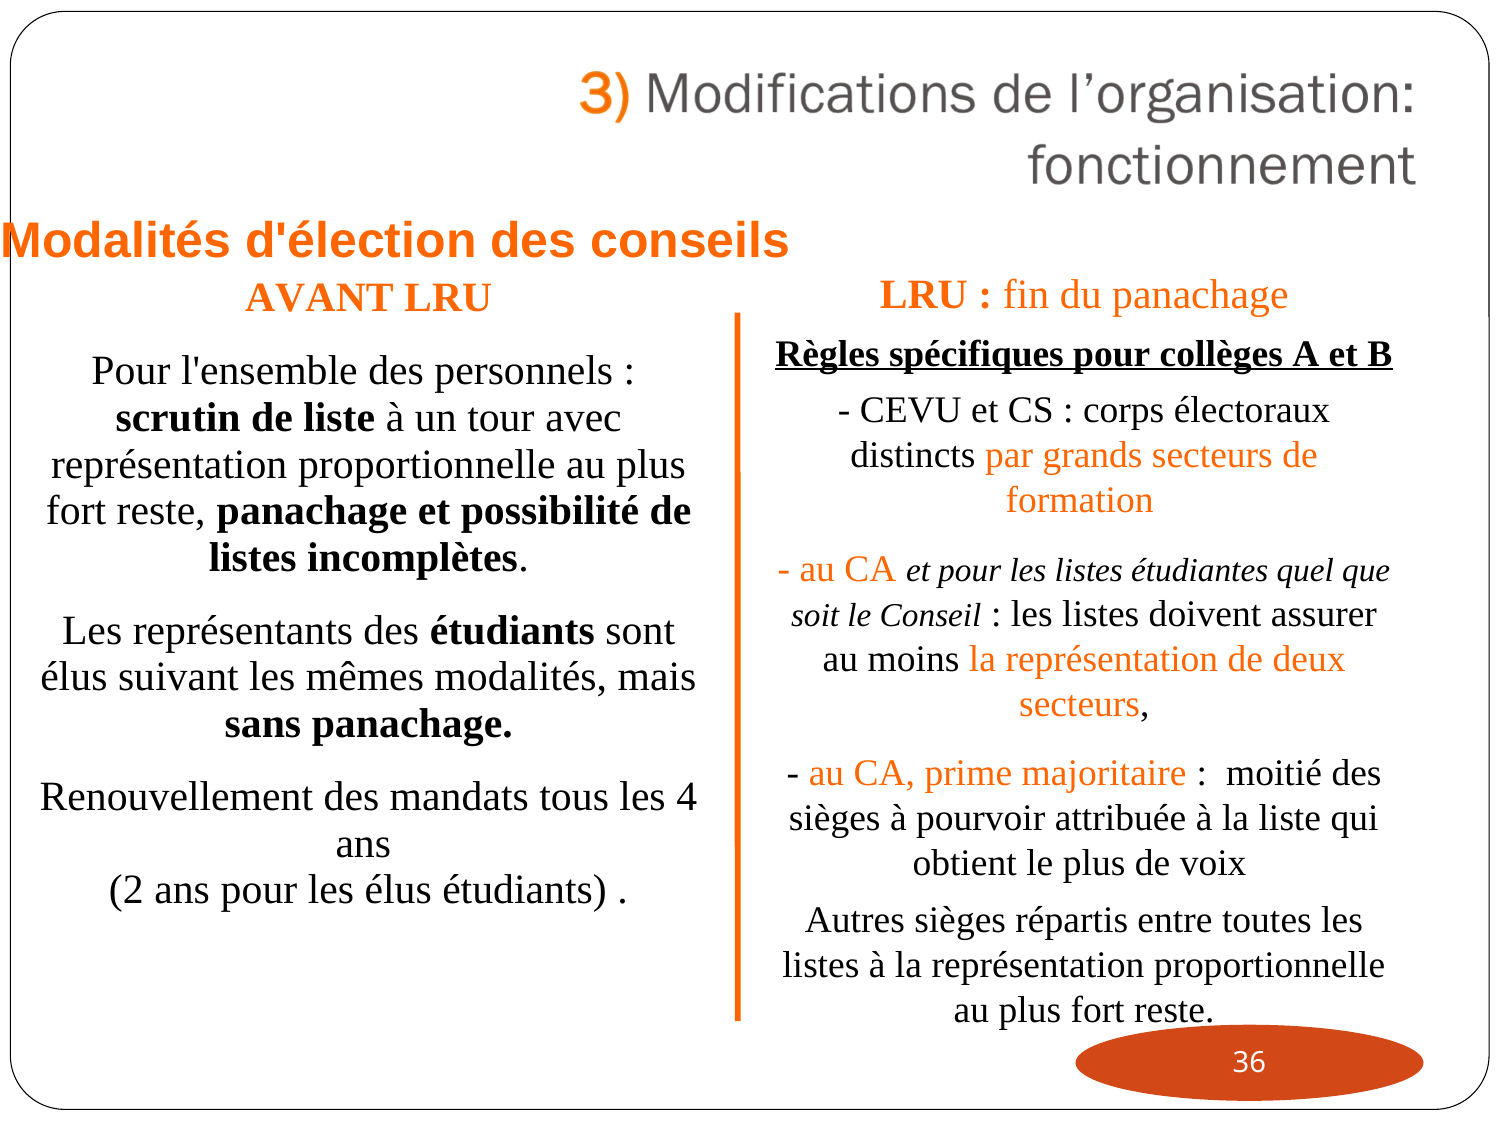

Modalités d'élection des conseils
AVANT LRU
Pour l'ensemble des personnels : scrutin de liste à un tour avec représentation proportionnelle au plus fort reste, panachage et possibilité de listes incomplètes.
Les représentants des étudiants sont élus suivant les mêmes modalités, mais sans panachage.
Renouvellement des mandats tous les 4 ans
(2 ans pour les élus étudiants) .
LRU : fin du panachage
Règles spécifiques pour collèges A et B
- CEVU et CS : corps électoraux distincts par grands secteurs de formation
- au CA et pour les listes étudiantes quel que soit le Conseil : les listes doivent assurer au moins la représentation de deux secteurs,
- au CA, prime majoritaire : moitié des sièges à pourvoir attribuée à la liste qui obtient le plus de voix
Autres sièges répartis entre toutes les listes à la représentation proportionnelle au plus fort reste.